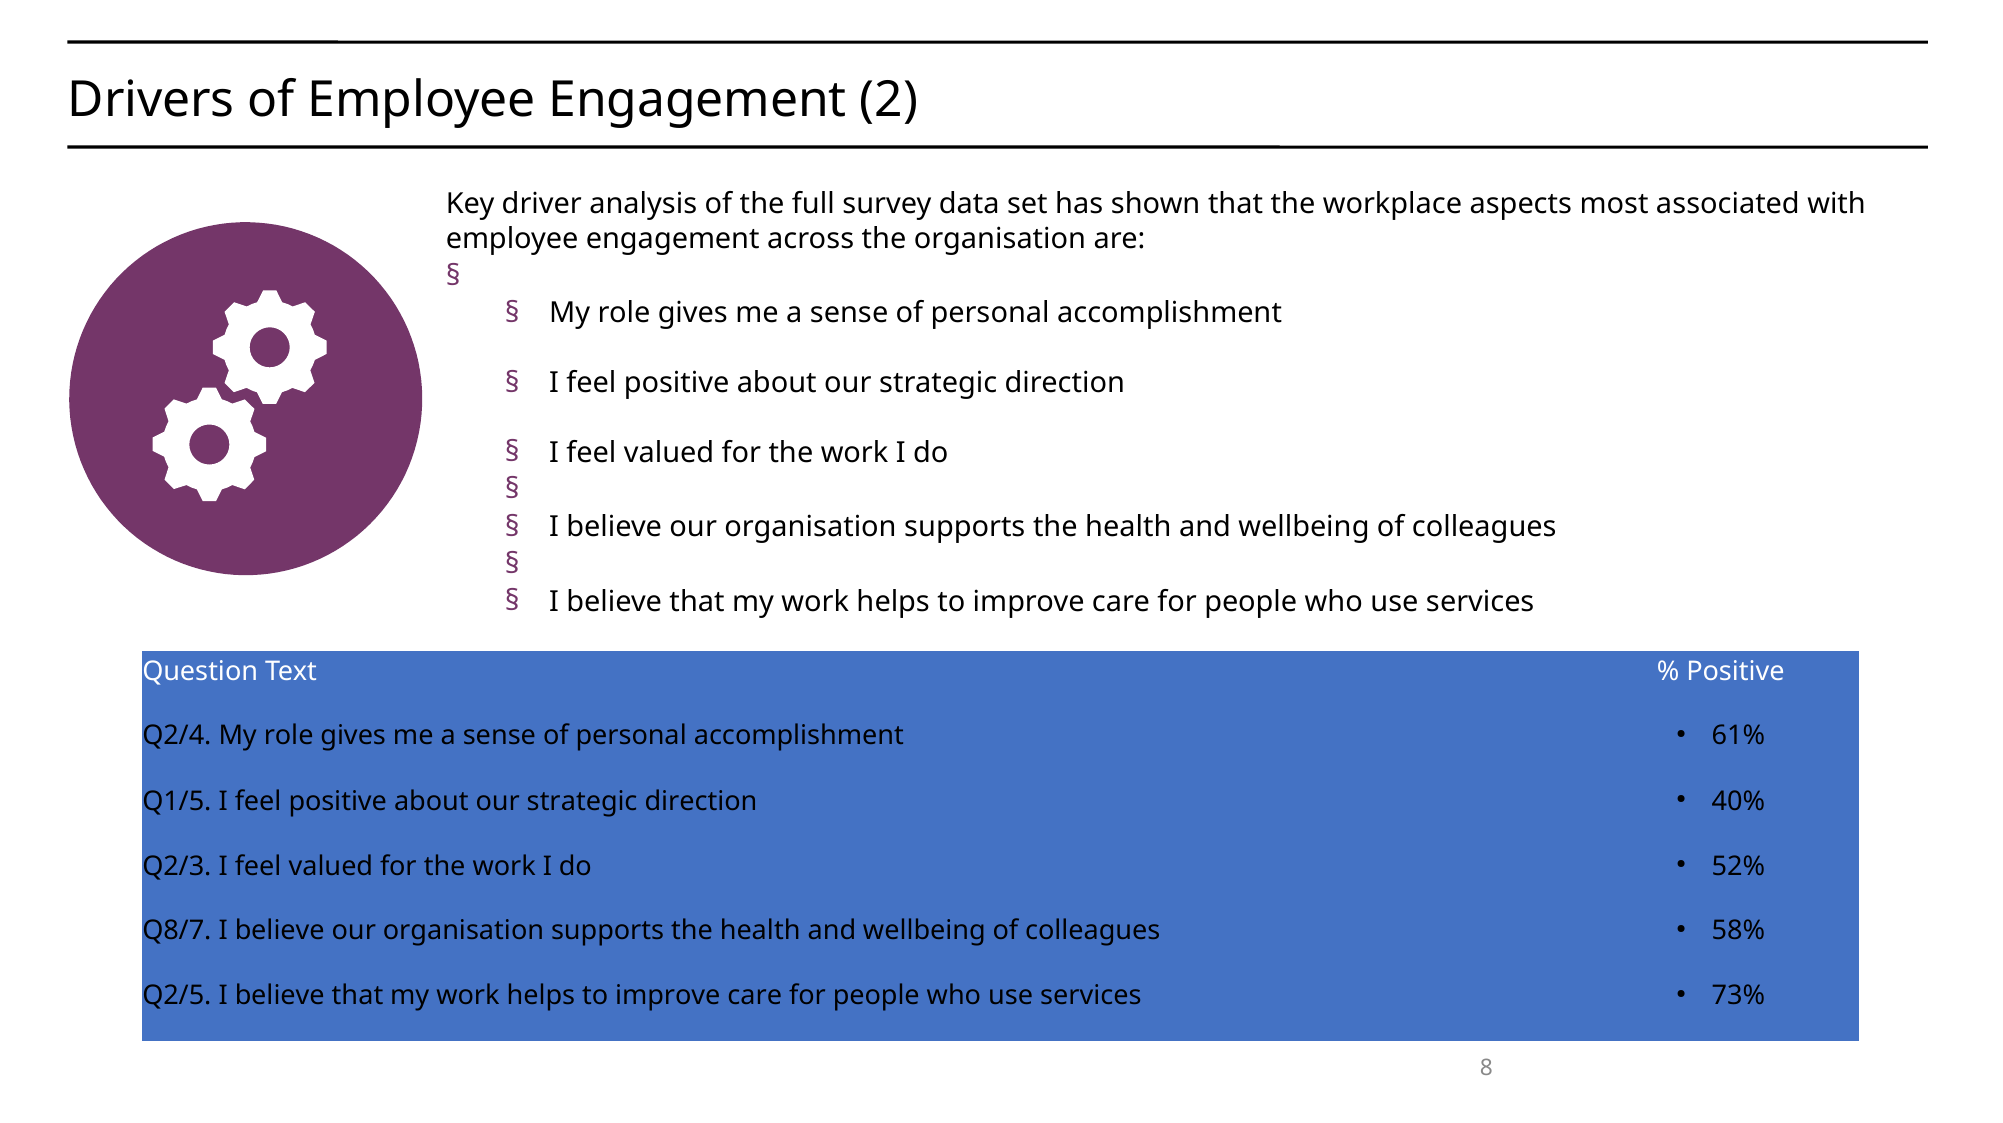

# Drivers of Employee Engagement (2)
Key driver analysis of the full survey data set has shown that the workplace aspects most associated with employee engagement across the organisation are:
My role gives me a sense of personal accomplishment
I feel positive about our strategic direction
I feel valued for the work I do
I believe our organisation supports the health and wellbeing of colleagues
I believe that my work helps to improve care for people who use services
| Question Text | % Positive |
| --- | --- |
| Q2/4. My role gives me a sense of personal accomplishment | 61% |
| Q1/5. I feel positive about our strategic direction | 40% |
| Q2/3. I feel valued for the work I do | 52% |
| Q8/7. I believe our organisation supports the health and wellbeing of colleagues | 58% |
| Q2/5. I believe that my work helps to improve care for people who use services | 73% |
6